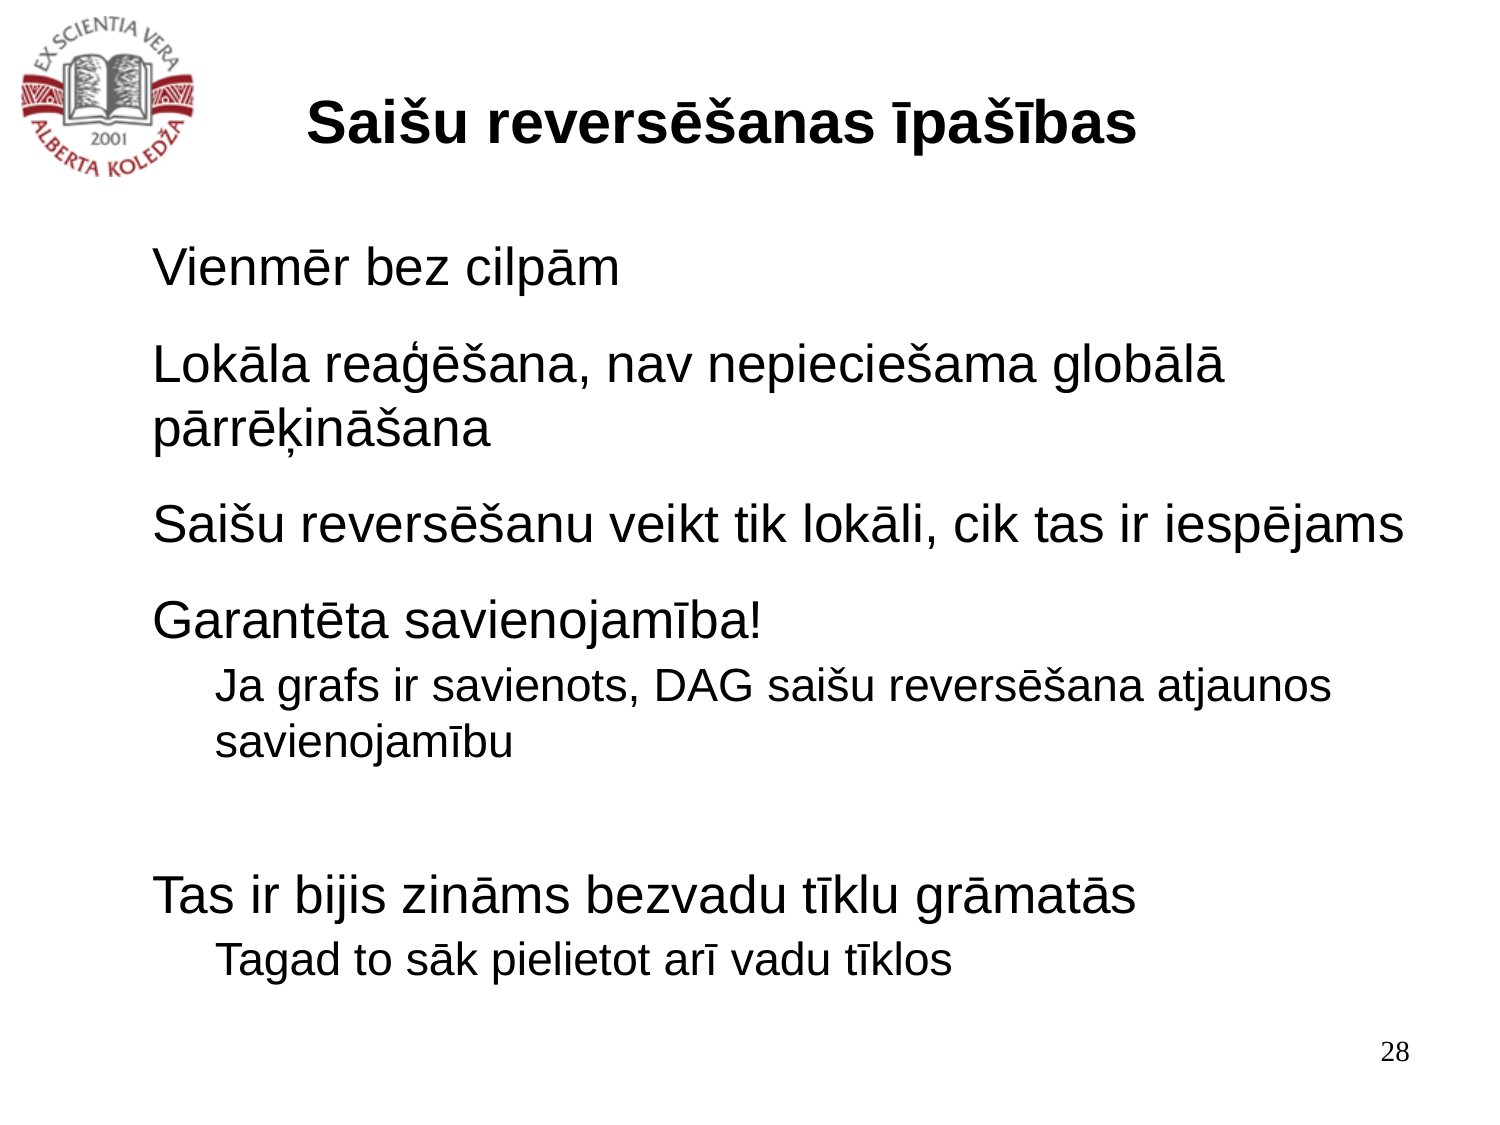

# Saišu reversēšanas īpašības
Vienmēr bez cilpām
Lokāla reaģēšana, nav nepieciešama globālā pārrēķināšana
Saišu reversēšanu veikt tik lokāli, cik tas ir iespējams
Garantēta savienojamība!
Ja grafs ir savienots, DAG saišu reversēšana atjaunos savienojamību
Tas ir bijis zināms bezvadu tīklu grāmatās
Tagad to sāk pielietot arī vadu tīklos